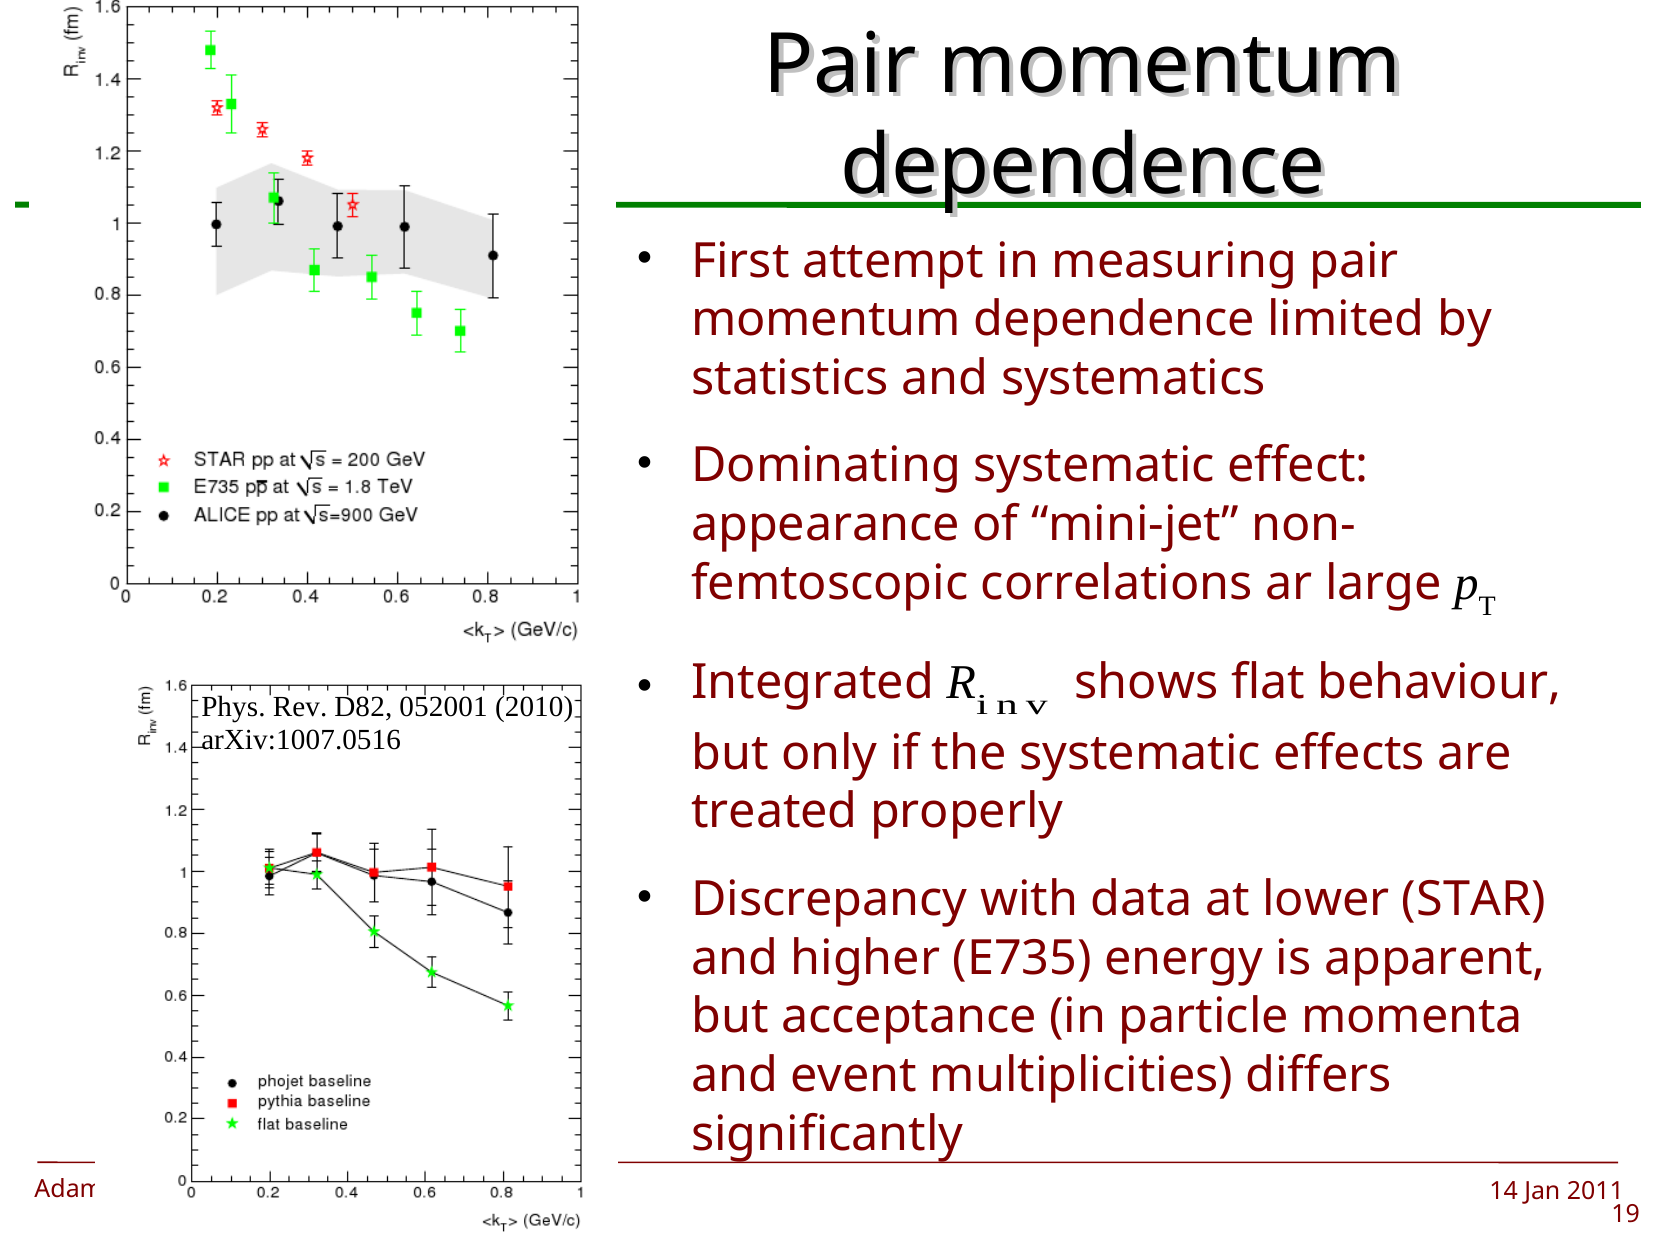

# Pair momentum dependence
First attempt in measuring pair momentum dependence limited by statistics and systematics
Dominating systematic effect: appearance of “mini-jet” non-femtoscopic correlations ar large pT
Integrated Rinv shows flat behaviour, but only if the systematic effects are treated properly
Discrepancy with data at lower (STAR) and higher (E735) energy is apparent, but acceptance (in particle momenta and event multiplicities) differs significantly
Phys. Rev. D82, 052001 (2010)
arXiv:1007.0516